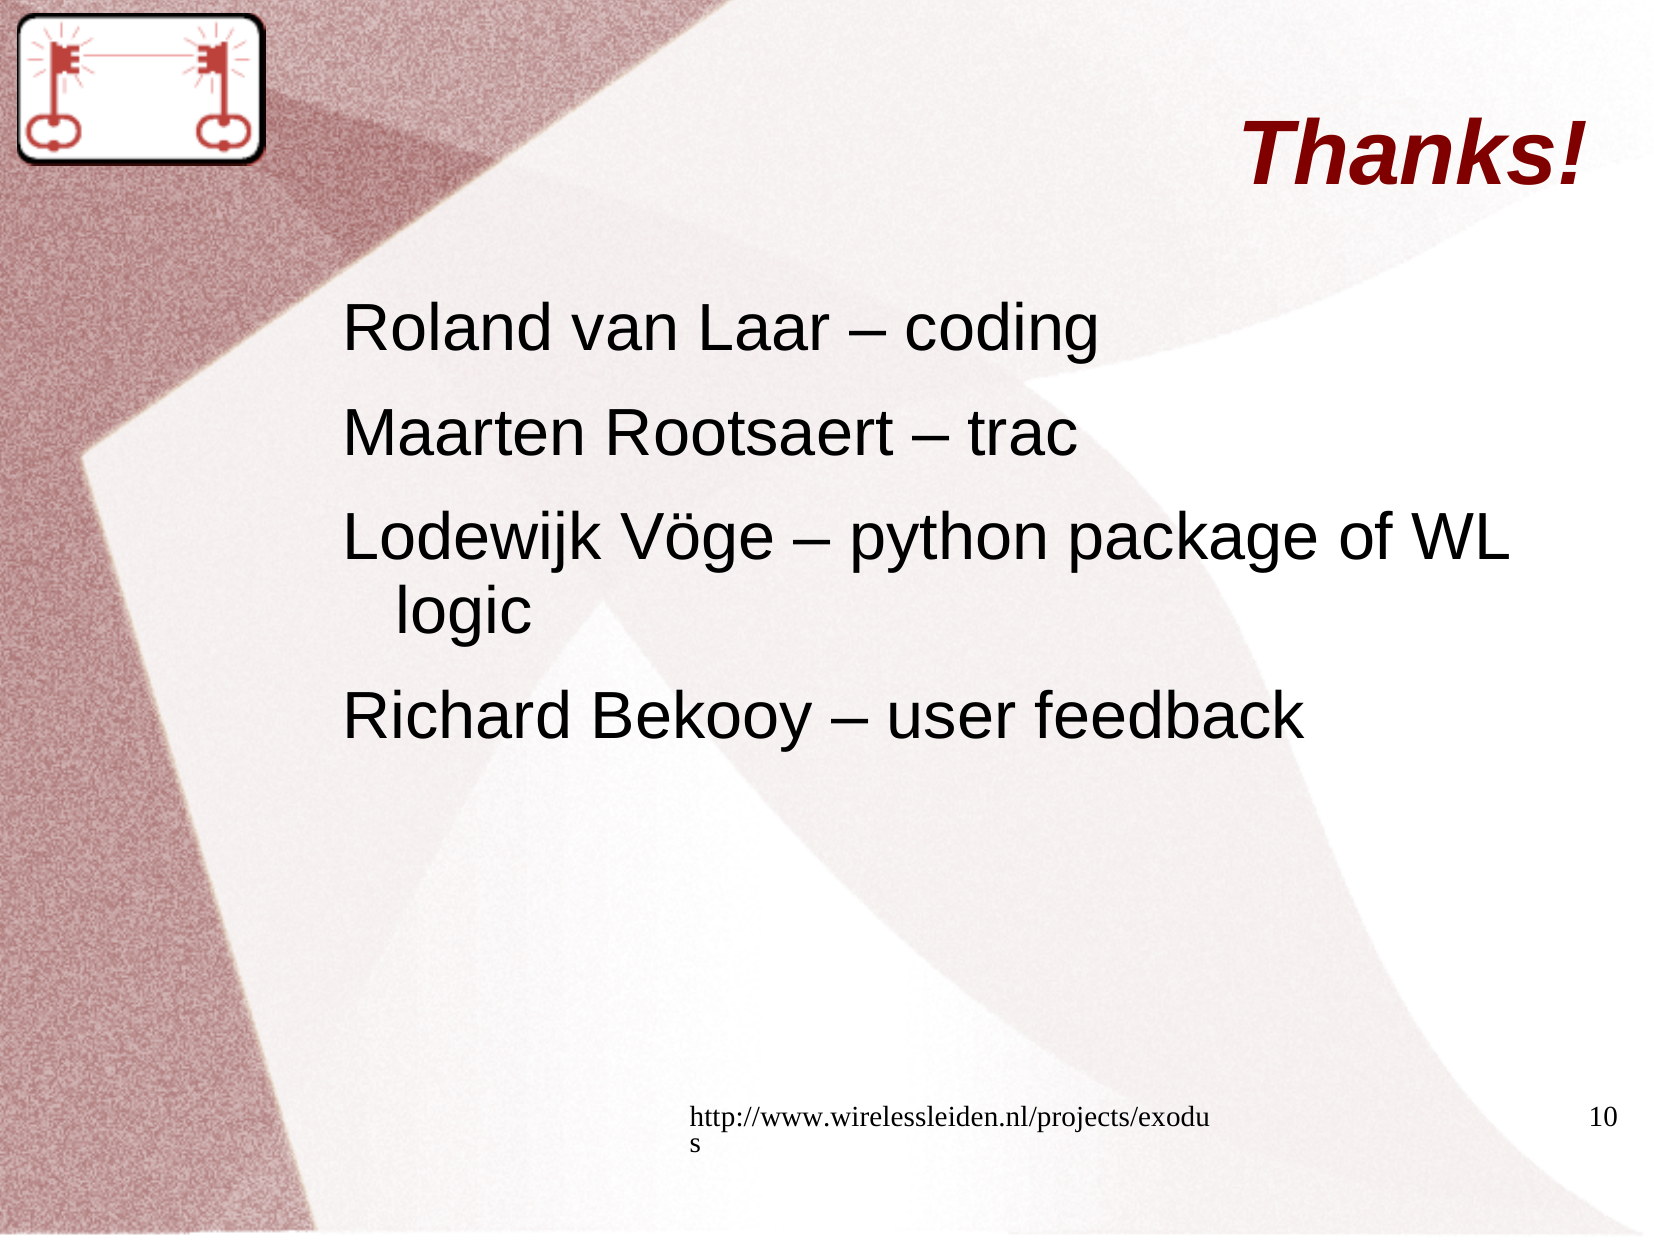

# Thanks!
Roland van Laar – coding
Maarten Rootsaert – trac
Lodewijk Vöge – python package of WL logic
Richard Bekooy – user feedback
http://www.wirelessleiden.nl/projects/exodus
10